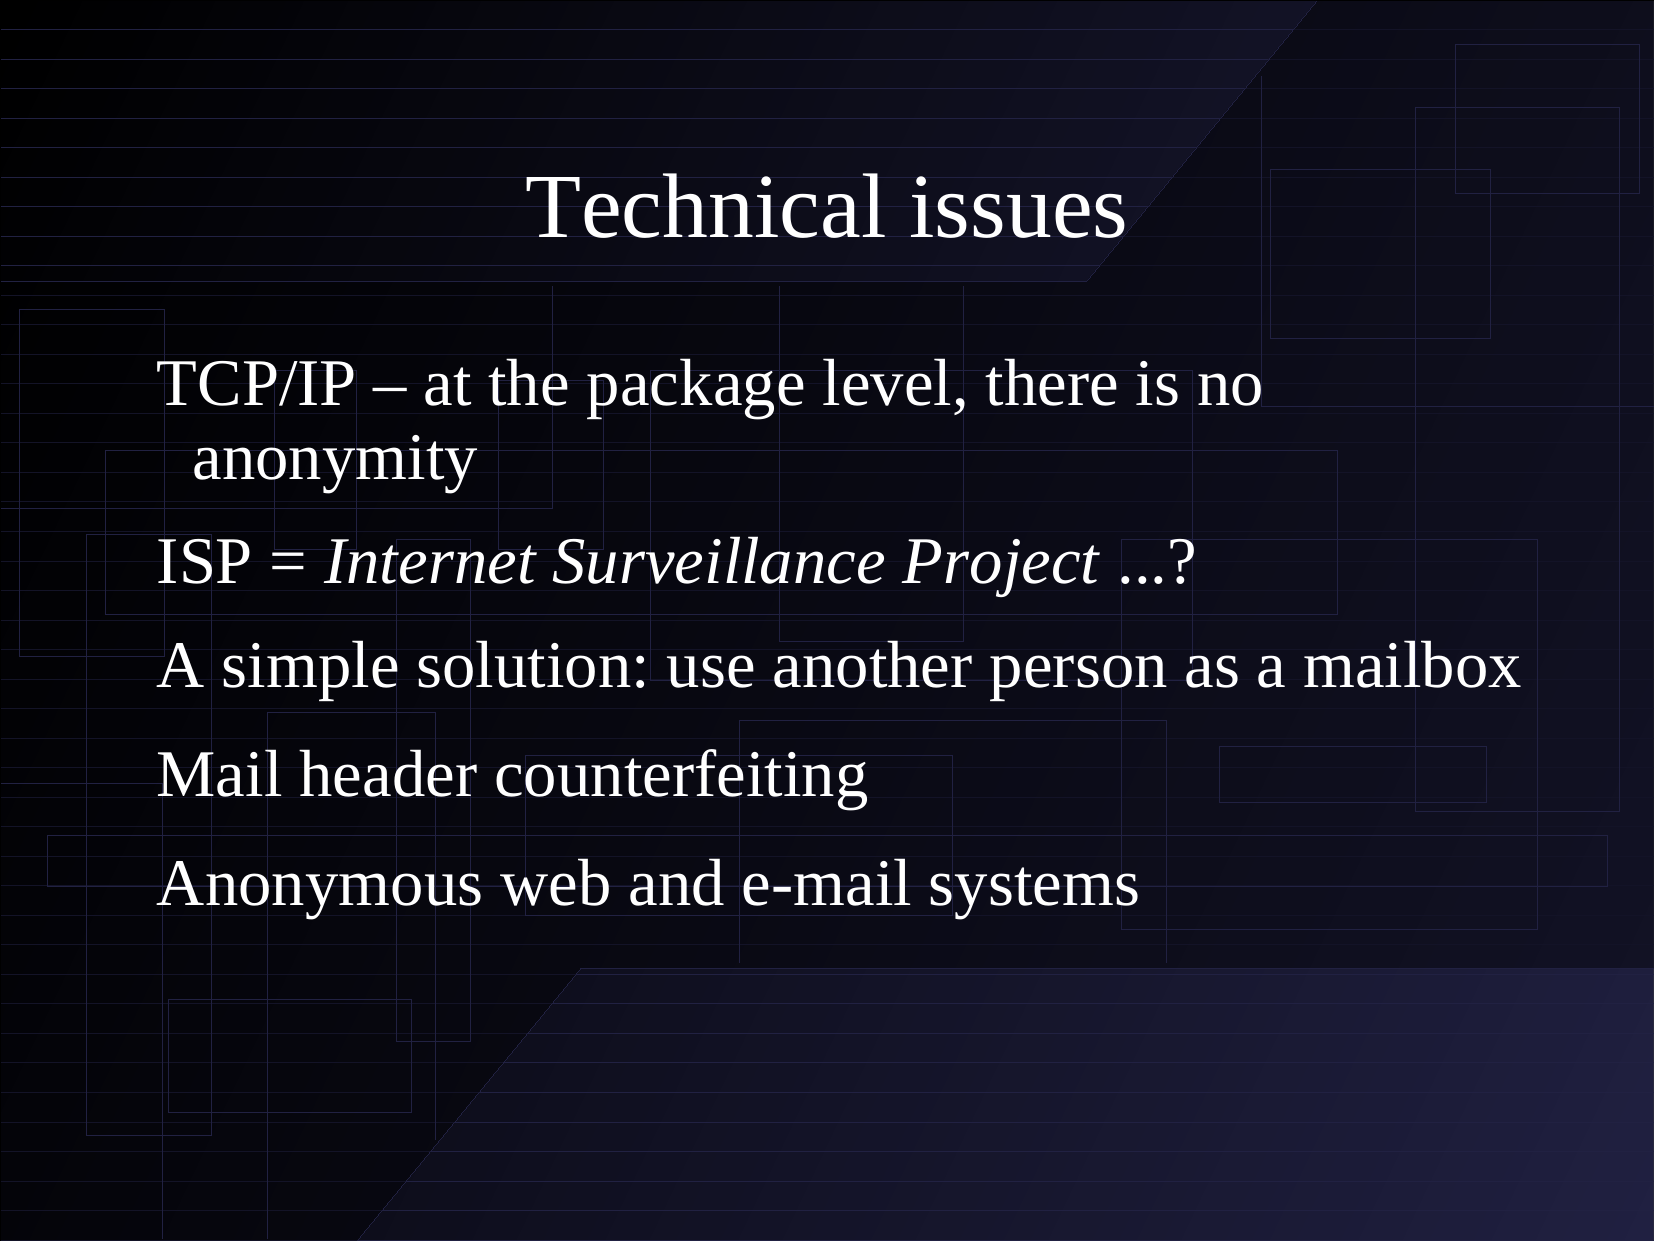

# Technical issues
TCP/IP – at the package level, there is no anonymity
ISP = Internet Surveillance Project ...?
A simple solution: use another person as a mailbox
Mail header counterfeiting
Anonymous web and e-mail systems